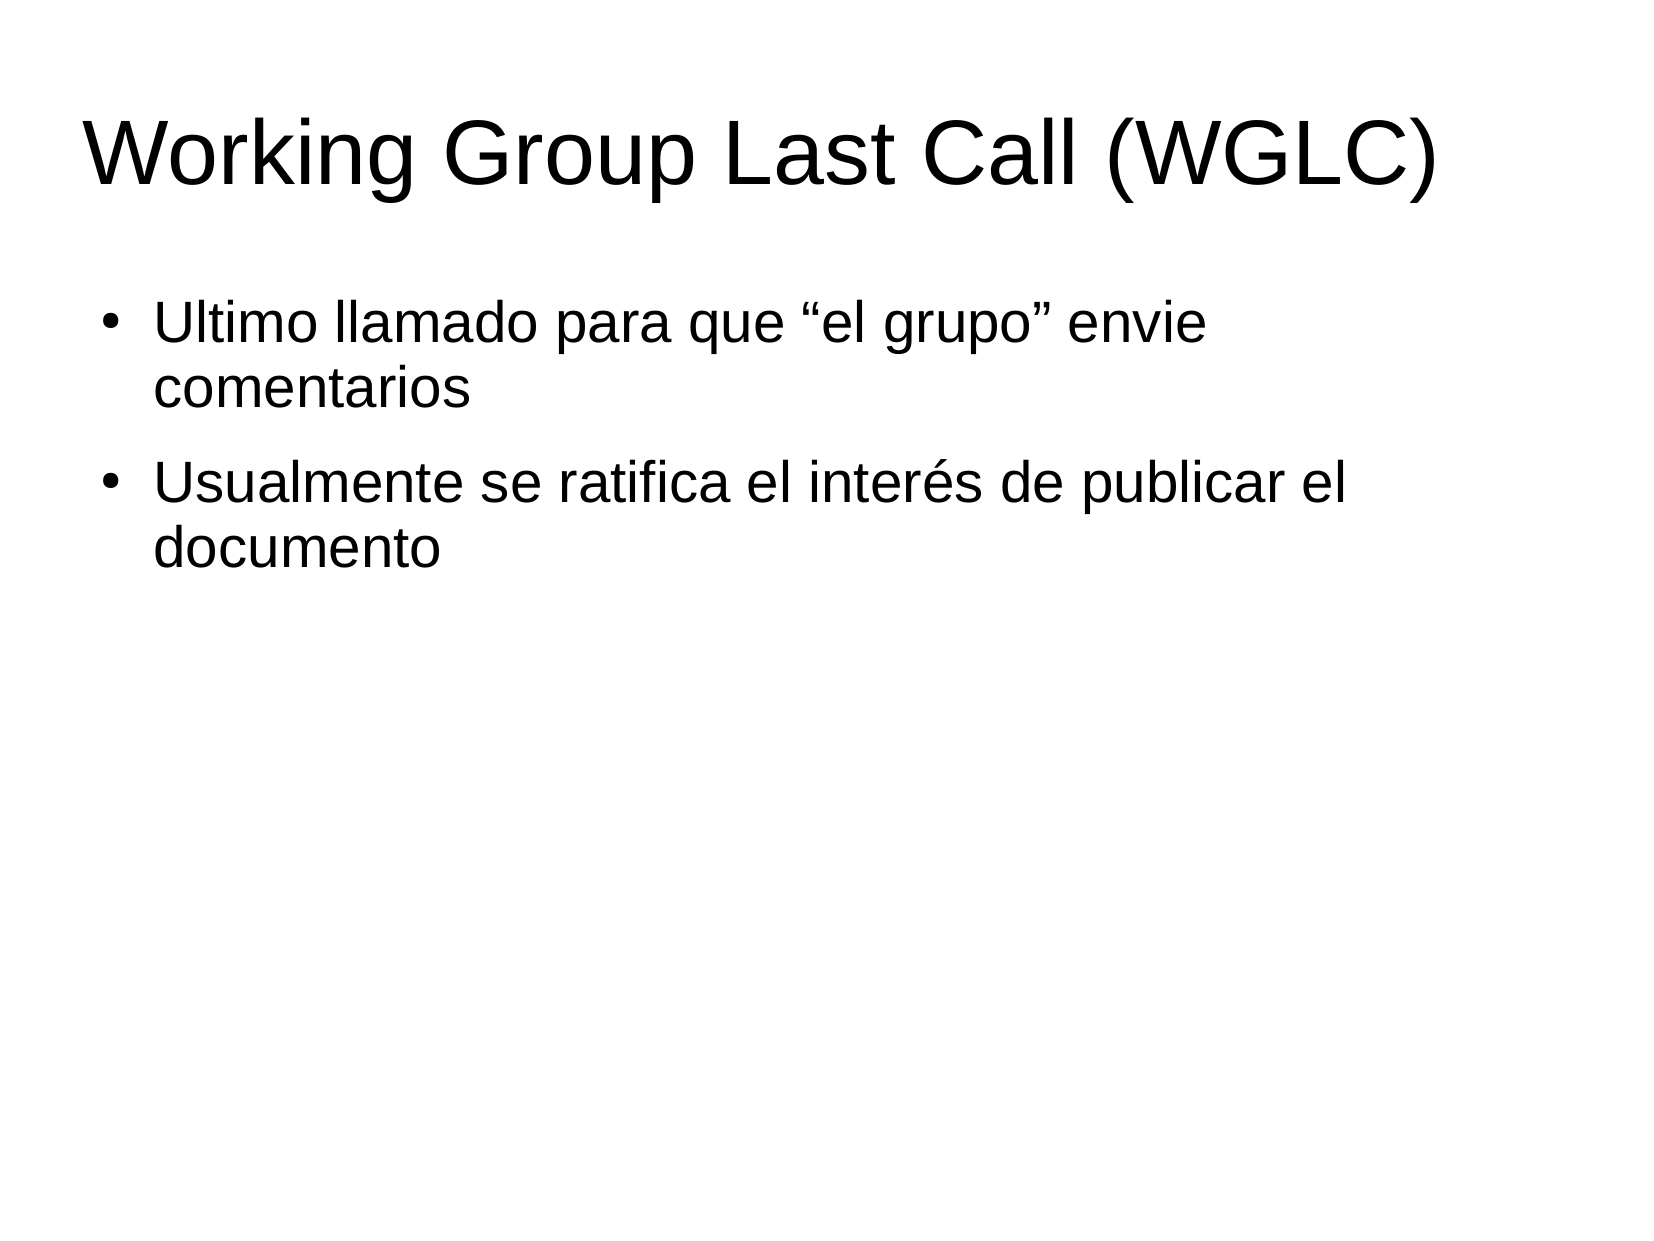

# Working Group Last Call (WGLC)
Ultimo llamado para que “el grupo” envie comentarios
Usualmente se ratifica el interés de publicar el documento